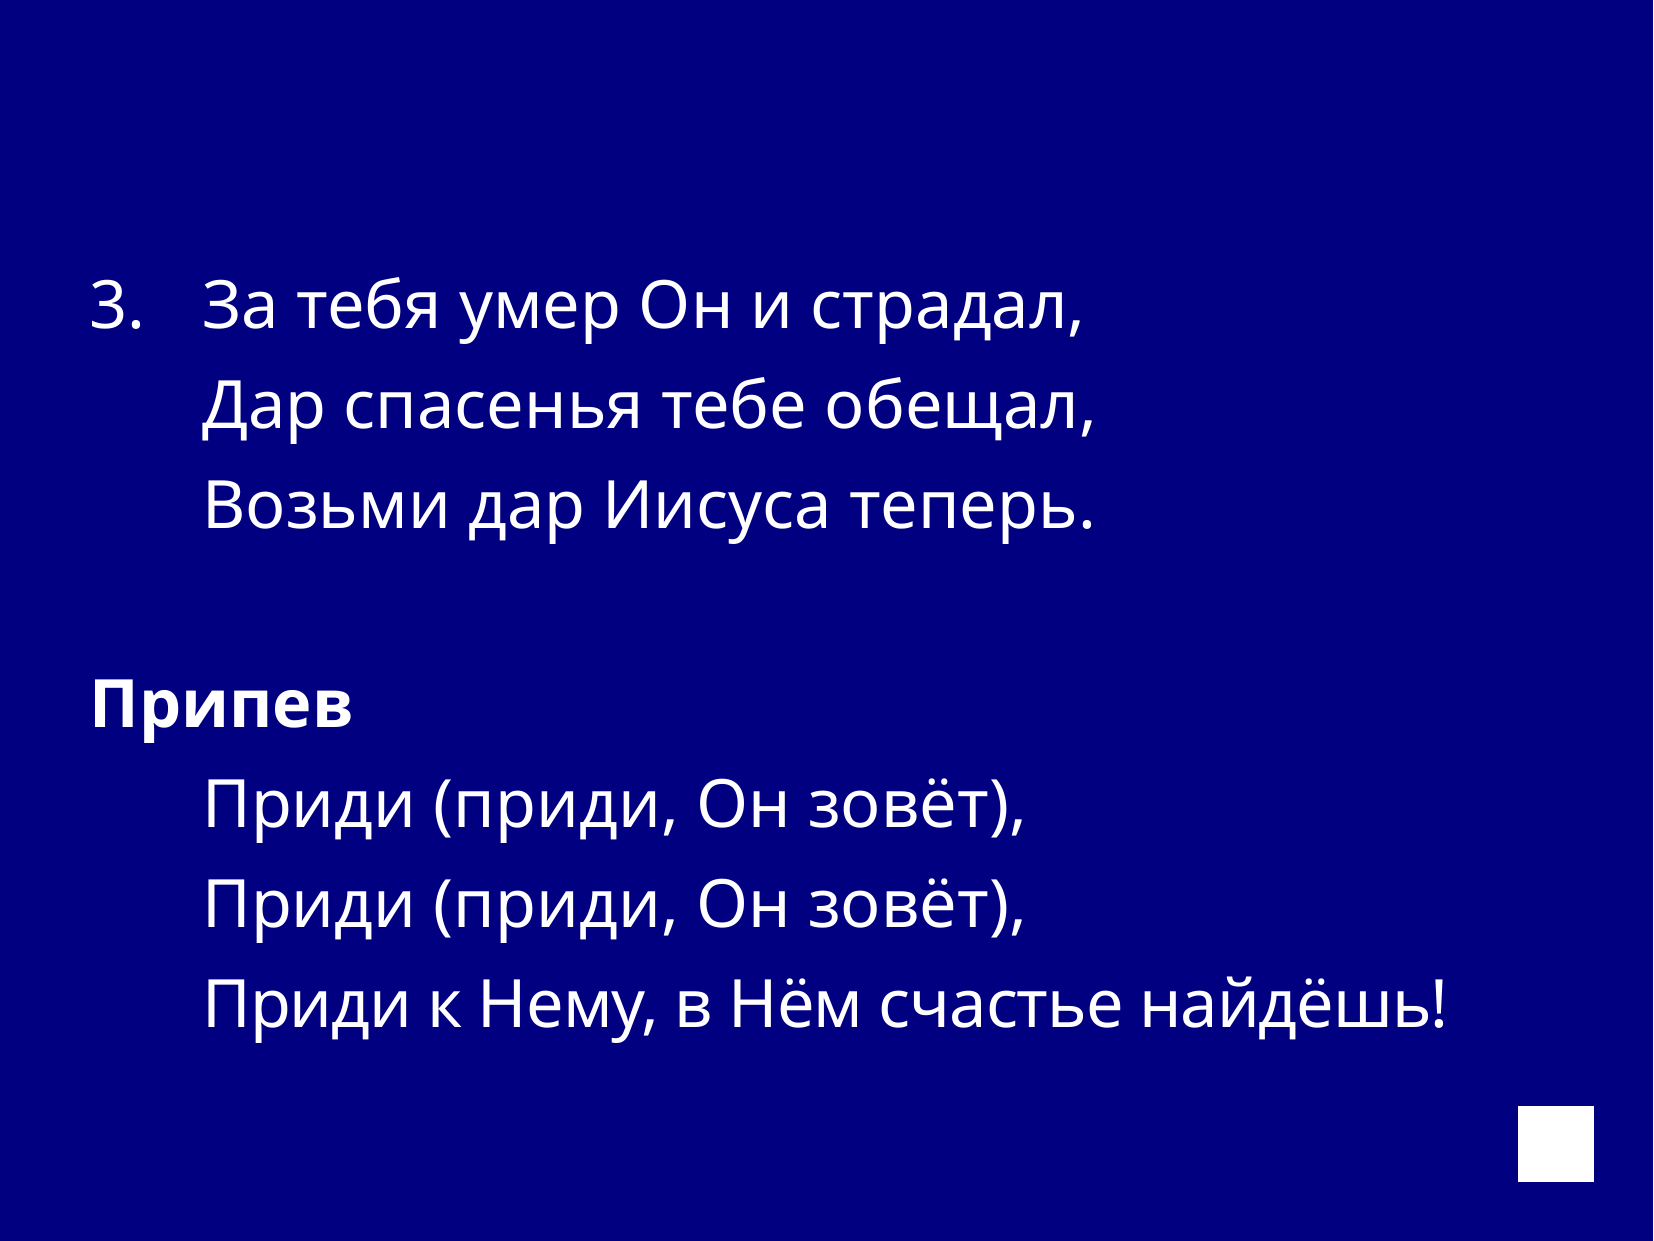

3.	За тебя умер Он и страдал,
	Дар спасенья тебе обещал,
	Возьми дар Иисуса теперь.
Припев
	Приди (приди, Он зовёт),
	Приди (приди, Он зовёт),
	Приди к Нему, в Нём счастье найдёшь!